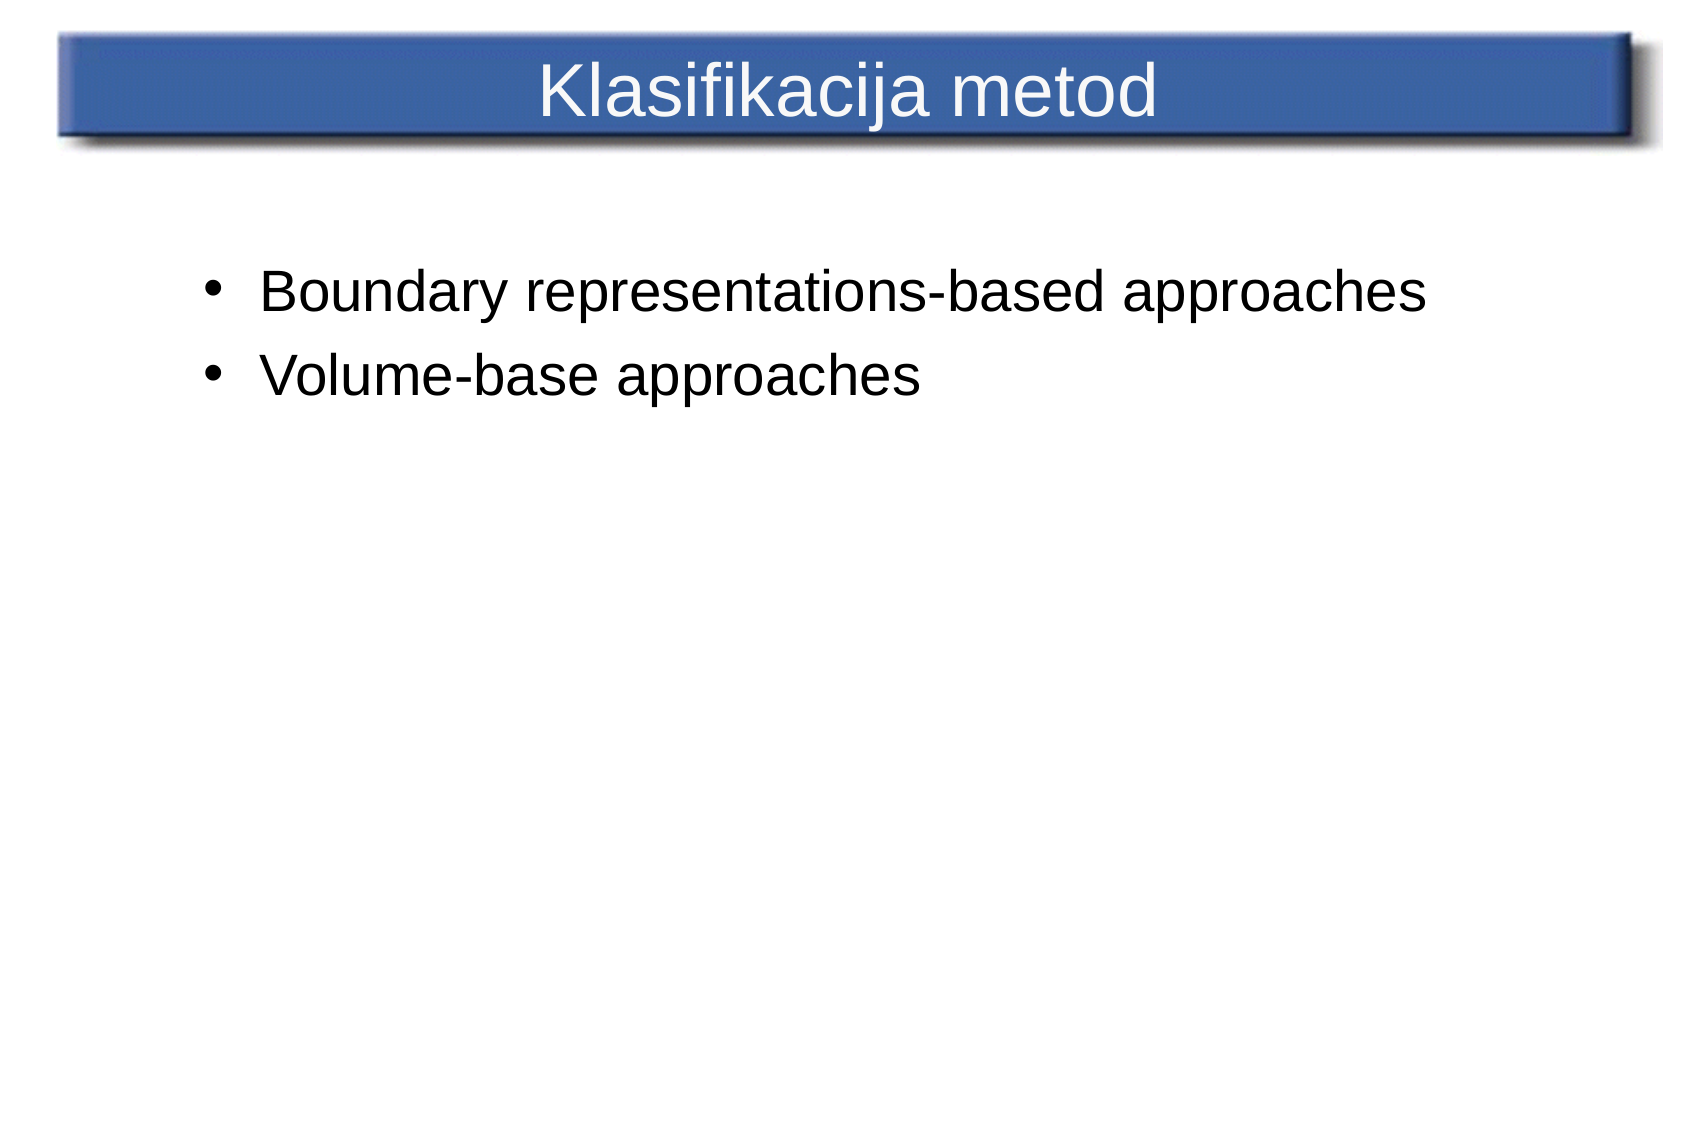

# Klasifikacija metod
Boundary representations-based approaches
Volume-base approaches